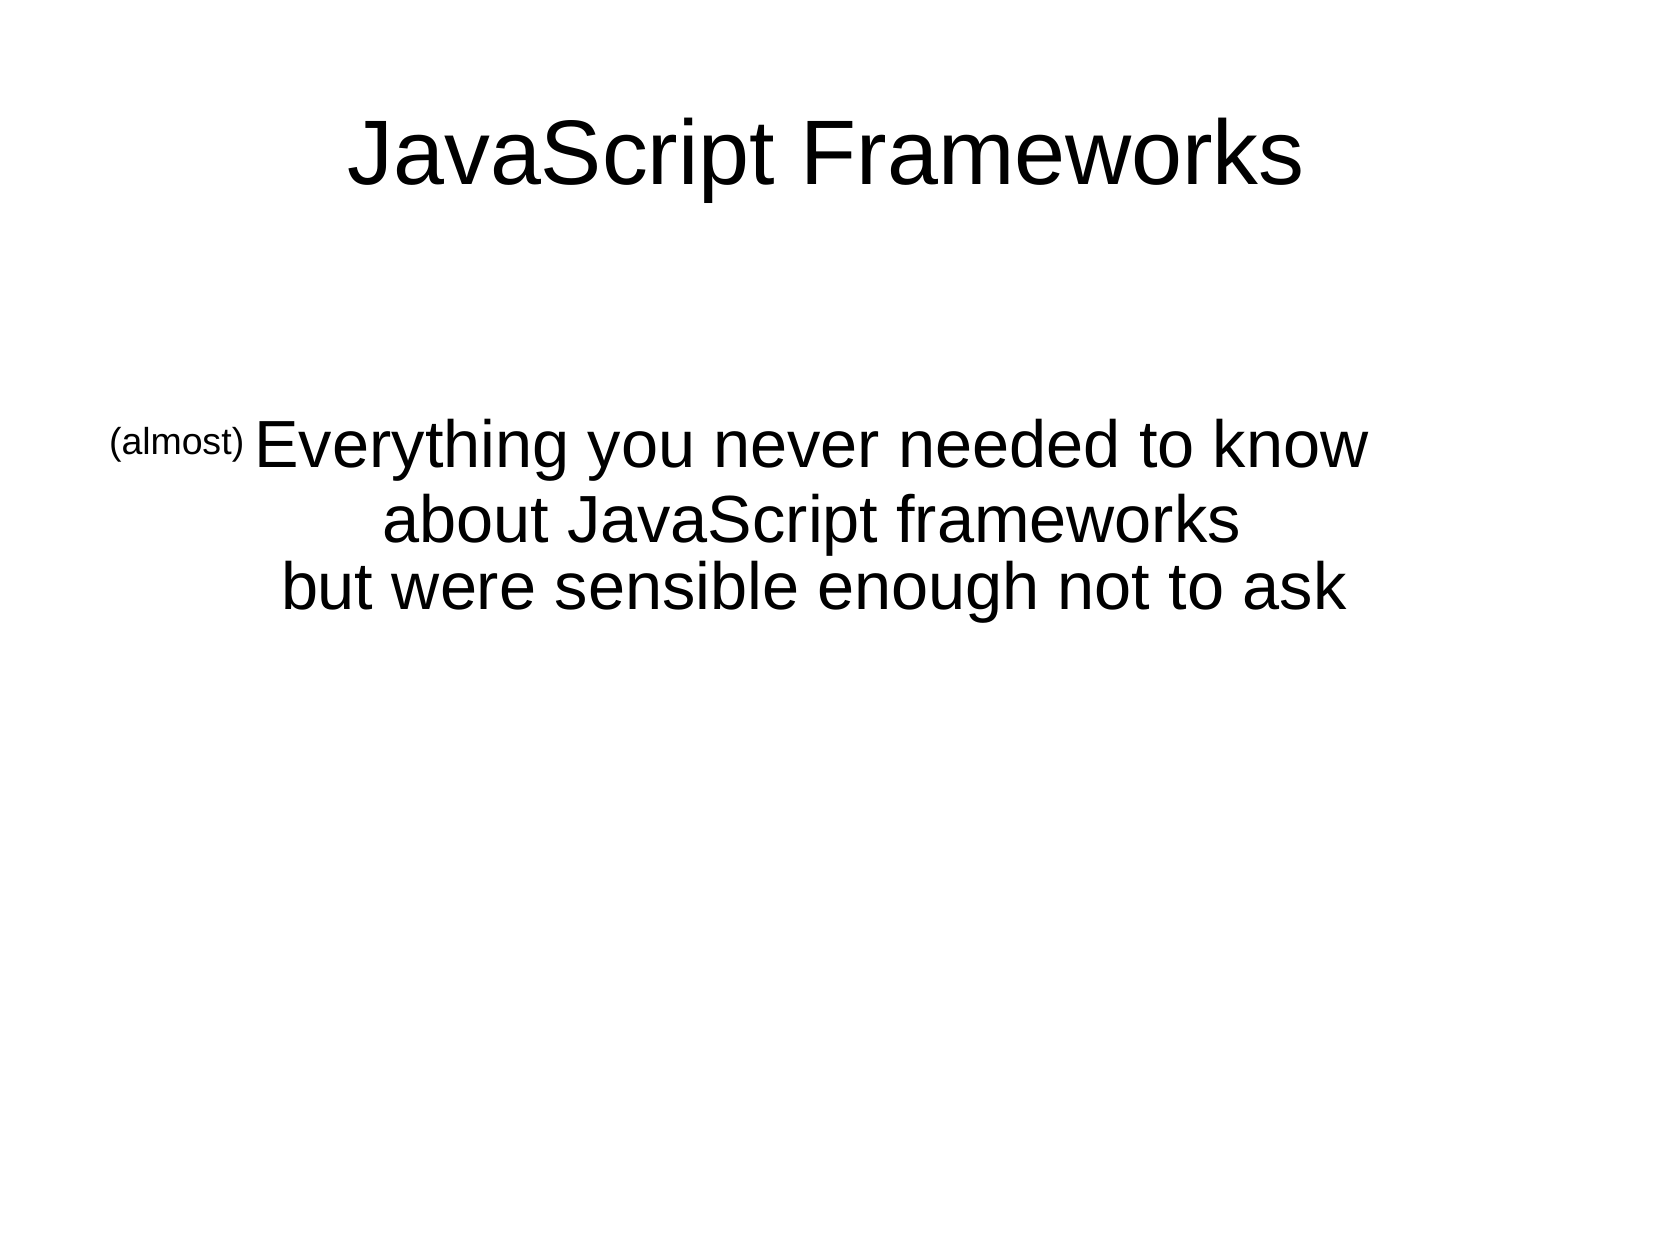

# JavaScript Frameworks
Everything you never needed to know about JavaScript frameworks
(almost)
but were sensible enough not to ask